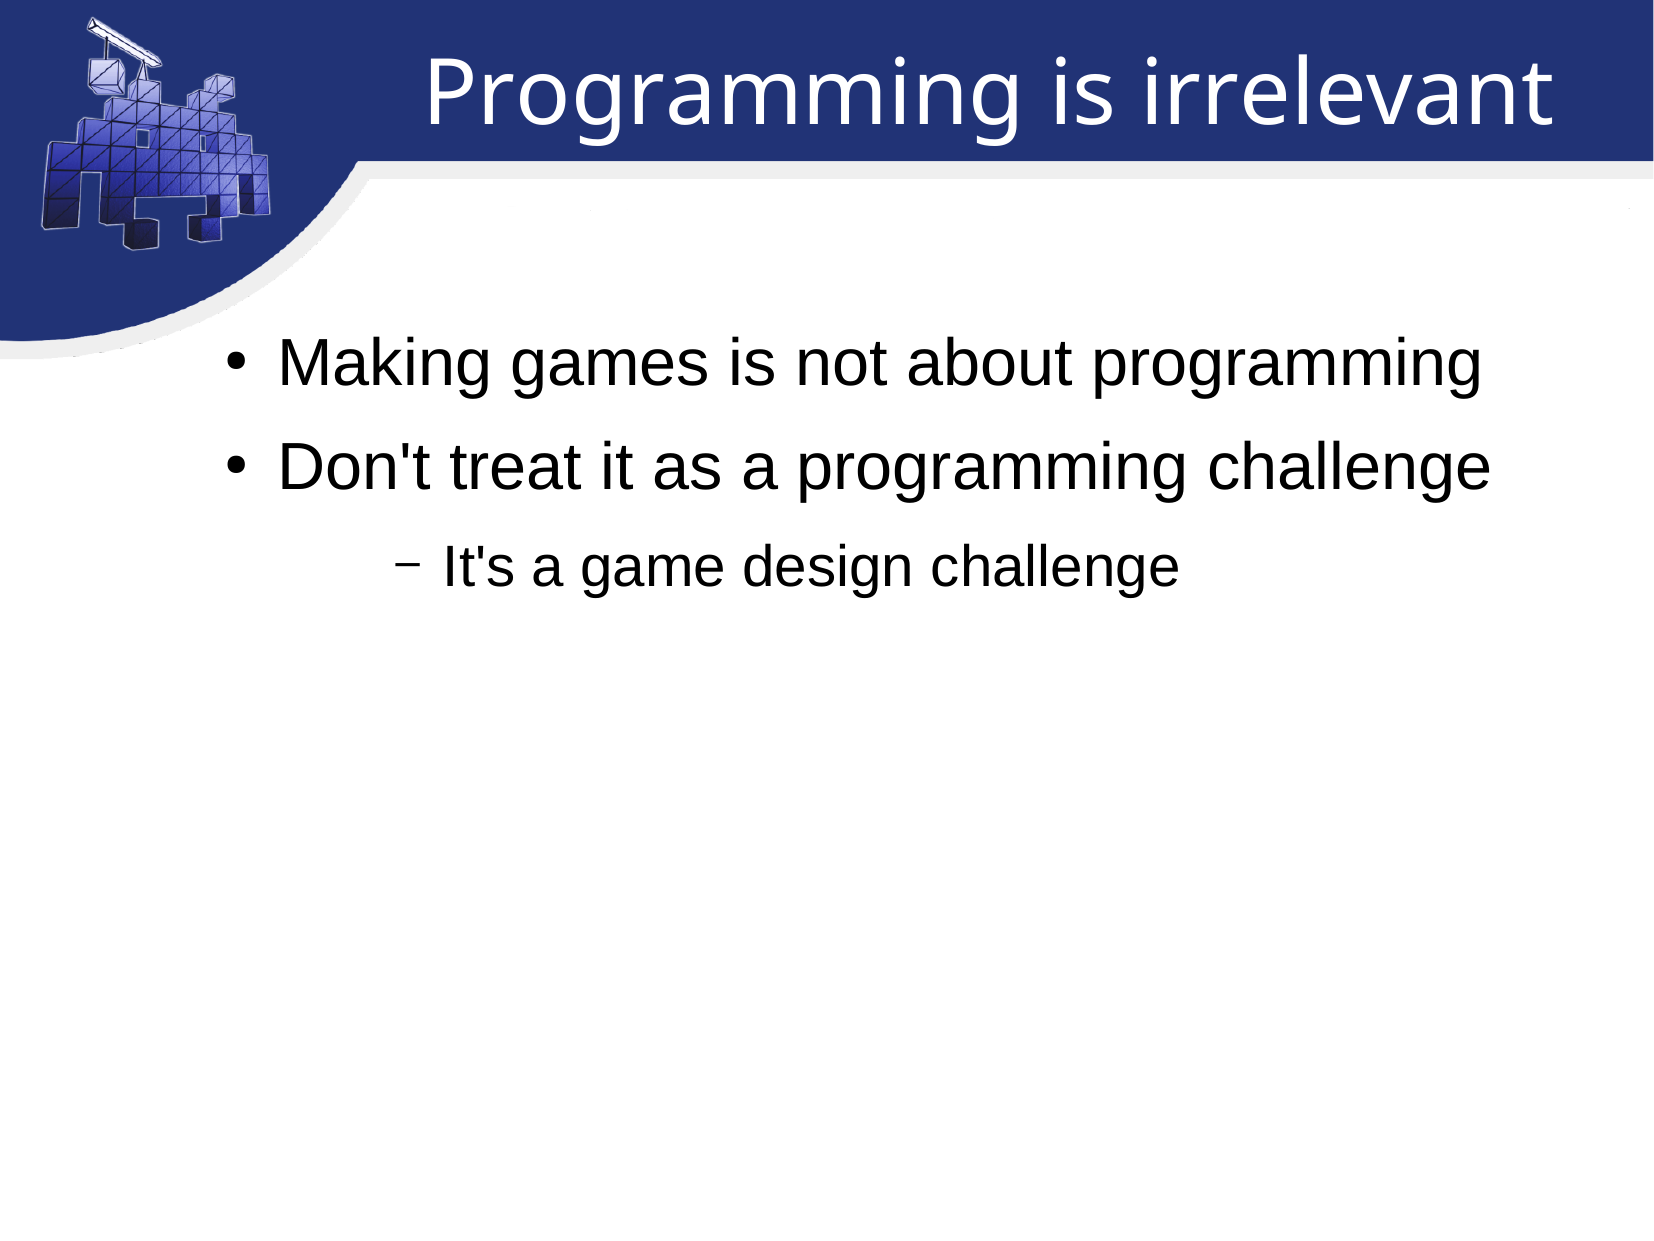

# Programming is irrelevant
Making games is not about programming
Don't treat it as a programming challenge
It's a game design challenge